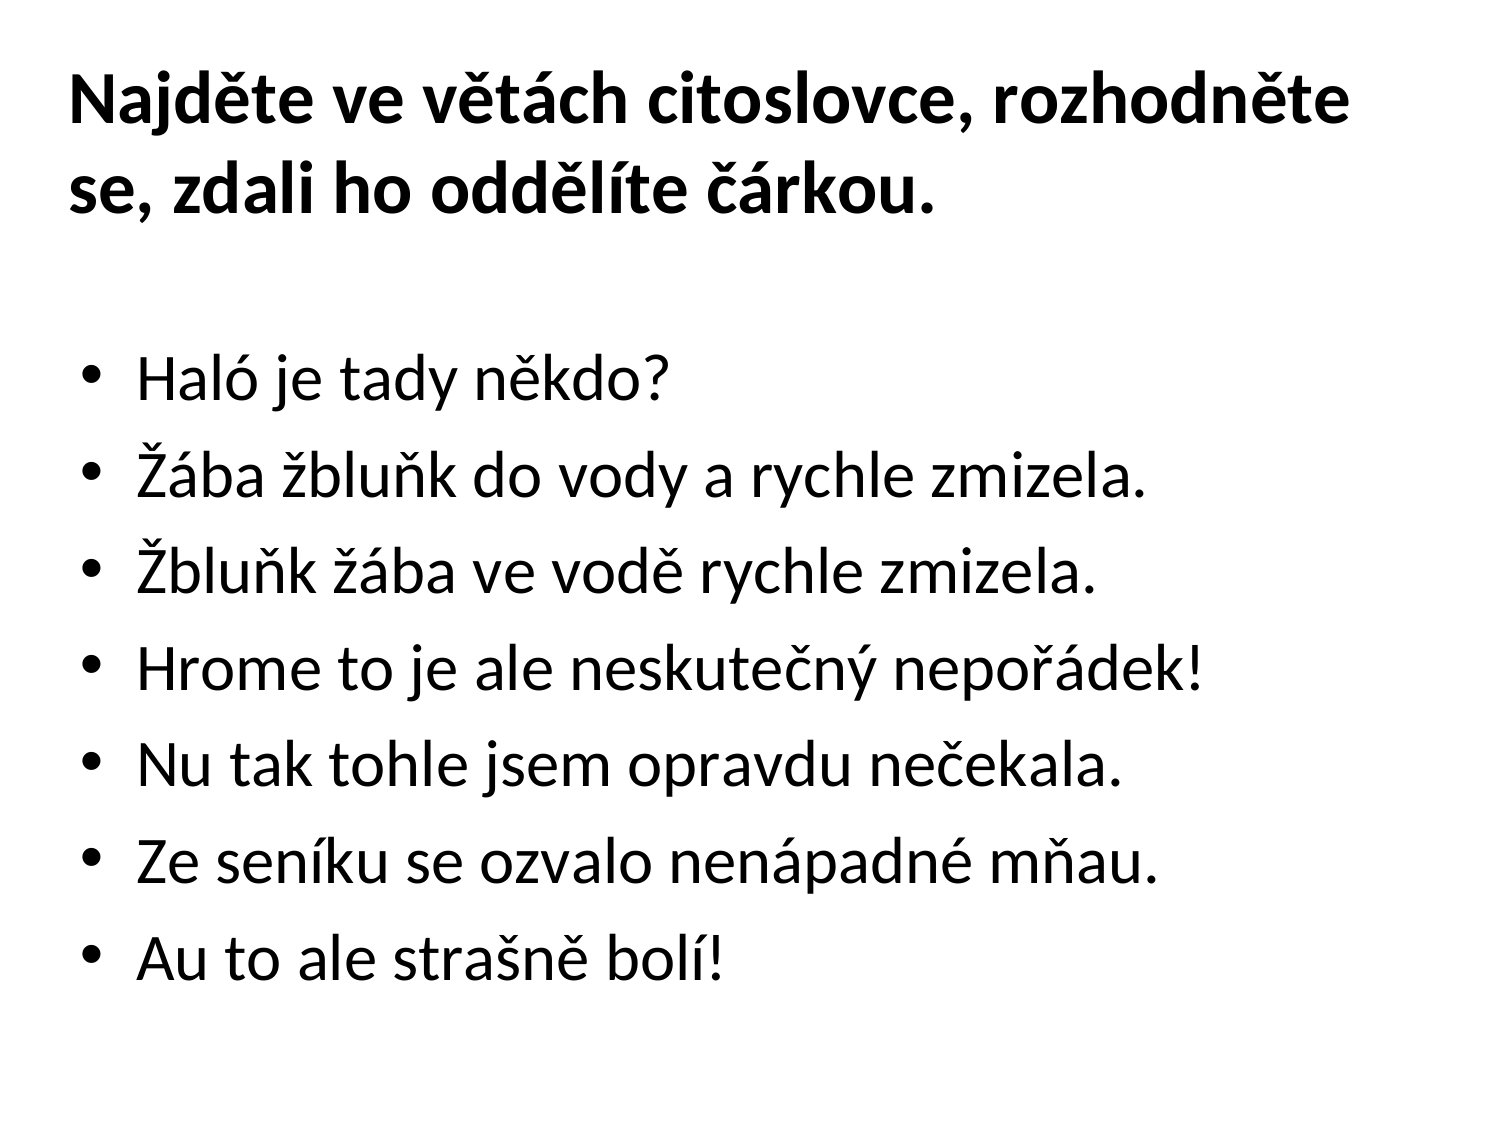

# Najděte ve větách citoslovce, rozhodněte se, zdali ho oddělíte čárkou.
Haló je tady někdo?
Žába žbluňk do vody a rychle zmizela.
Žbluňk žába ve vodě rychle zmizela.
Hrome to je ale neskutečný nepořádek!
Nu tak tohle jsem opravdu nečekala.
Ze seníku se ozvalo nenápadné mňau.
Au to ale strašně bolí!